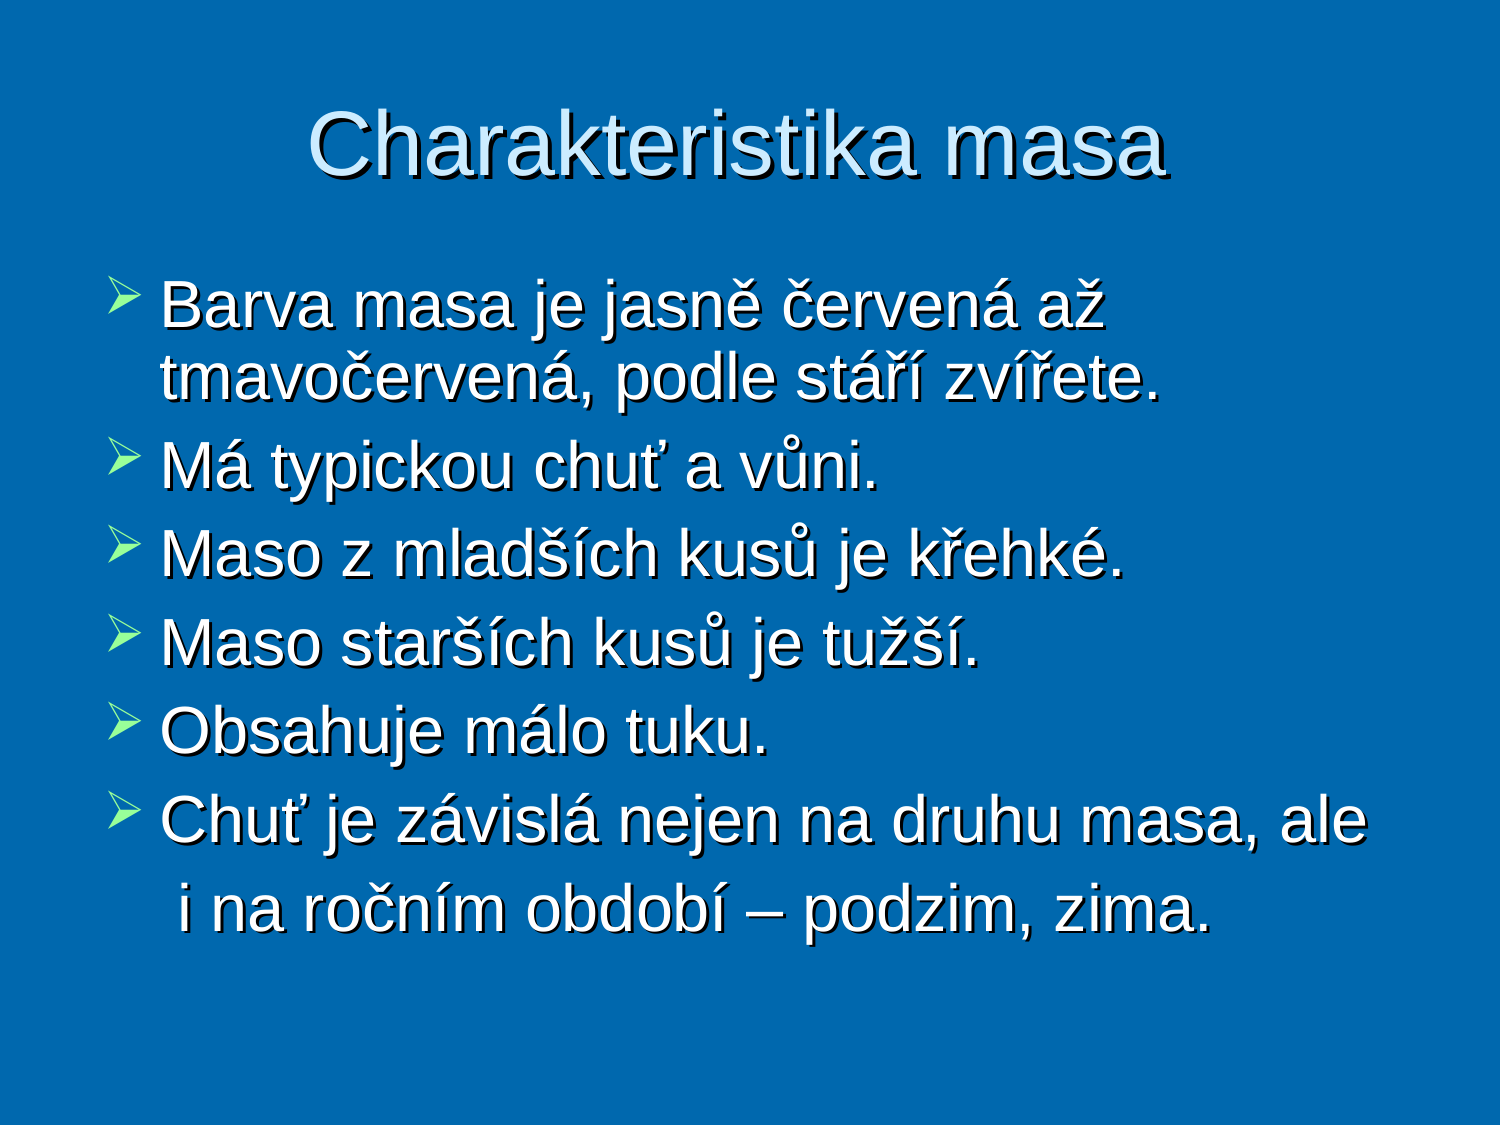

# Charakteristika masa
Barva masa je jasně červená až tmavočervená, podle stáří zvířete.
Má typickou chuť a vůni.
Maso z mladších kusů je křehké.
Maso starších kusů je tužší.
Obsahuje málo tuku.
Chuť je závislá nejen na druhu masa, ale
 i na ročním období – podzim, zima.